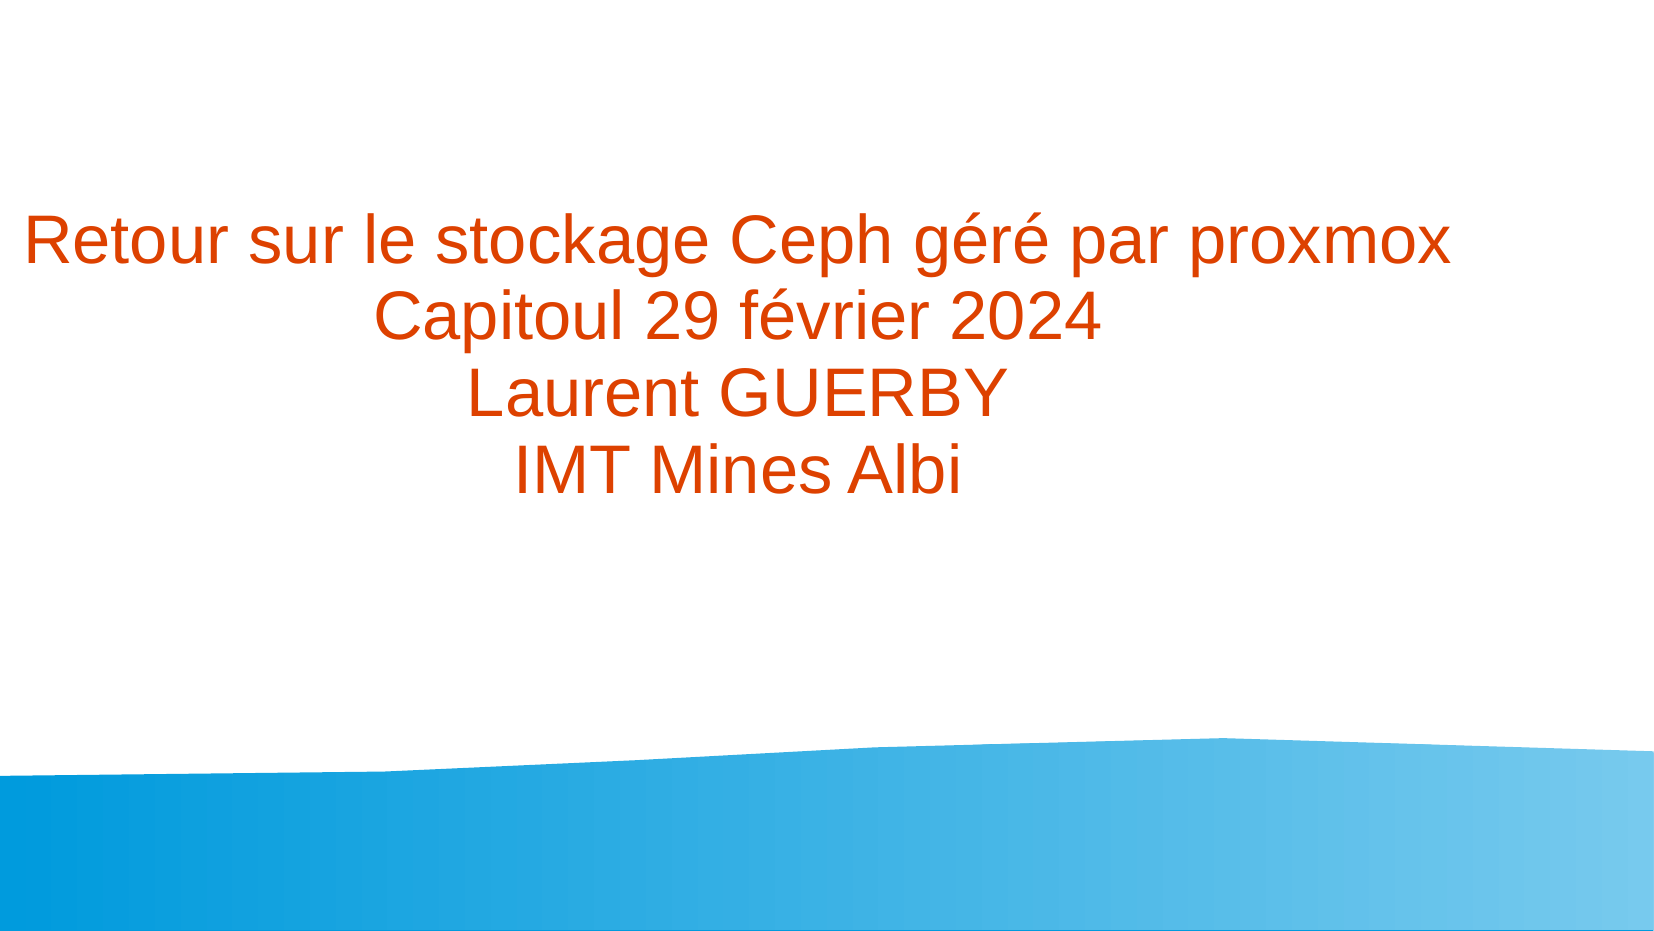

# Retour sur le stockage Ceph géré par proxmox Capitoul 29 février 2024 Laurent GUERBY IMT Mines Albi